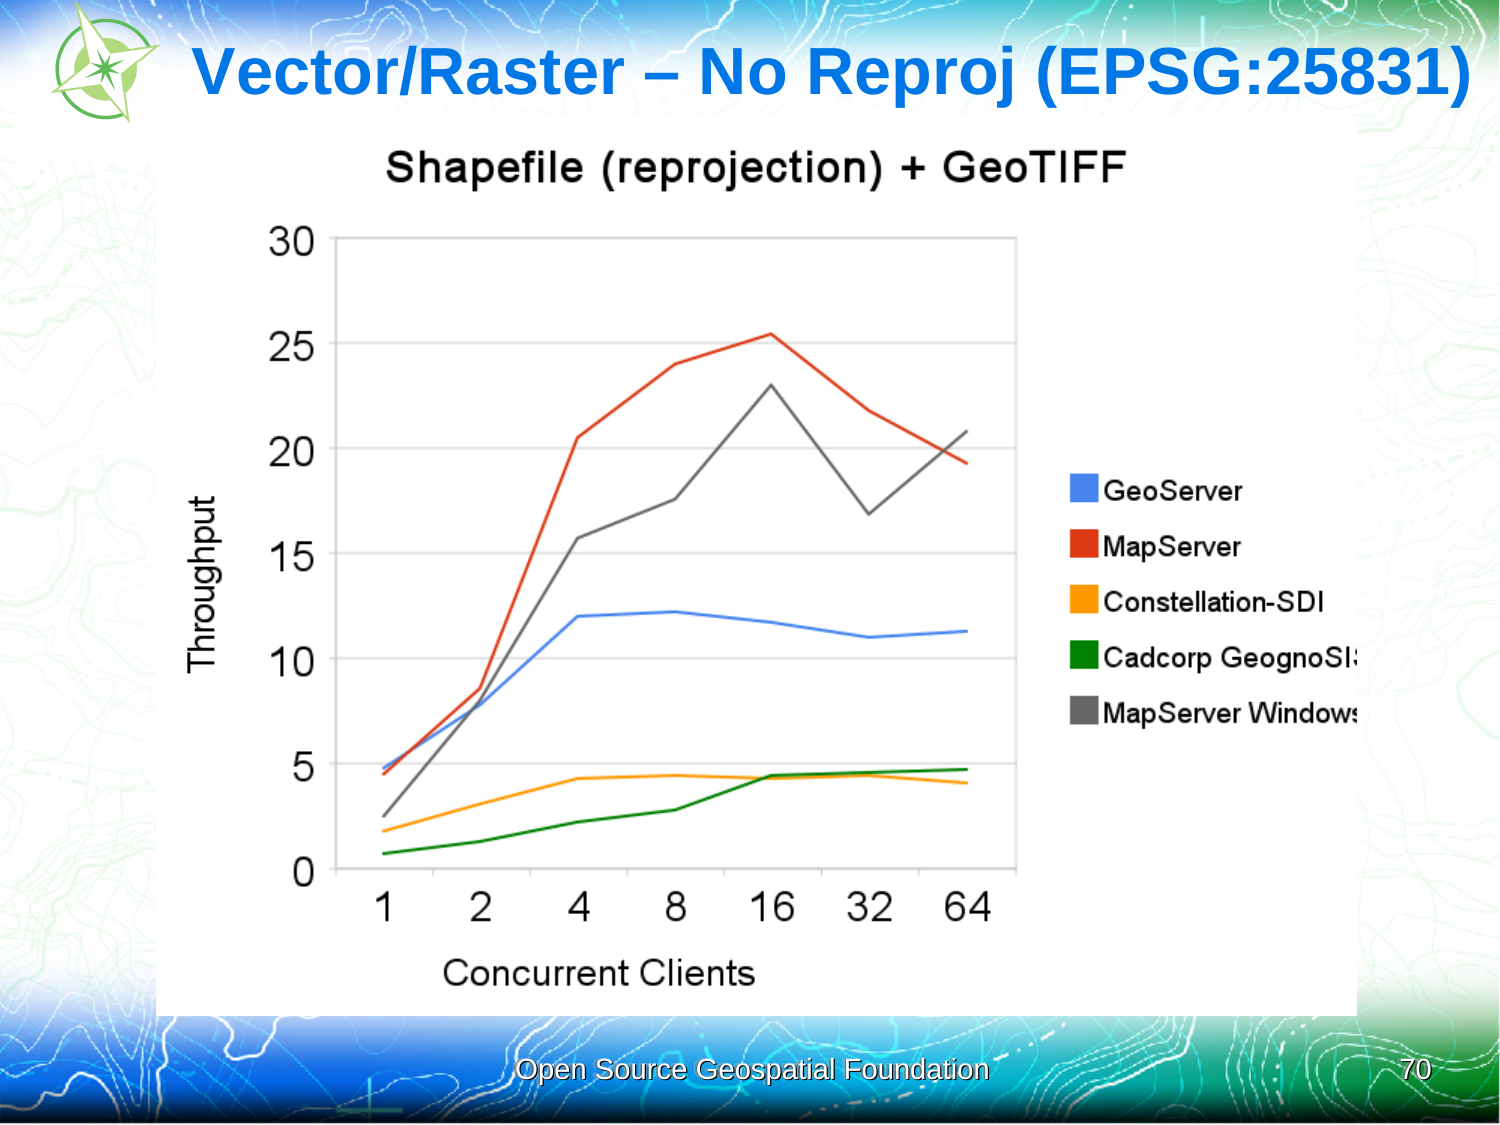

# Vector/Raster – No Reproj (EPSG:25831)
Open Source Geospatial Foundation
70